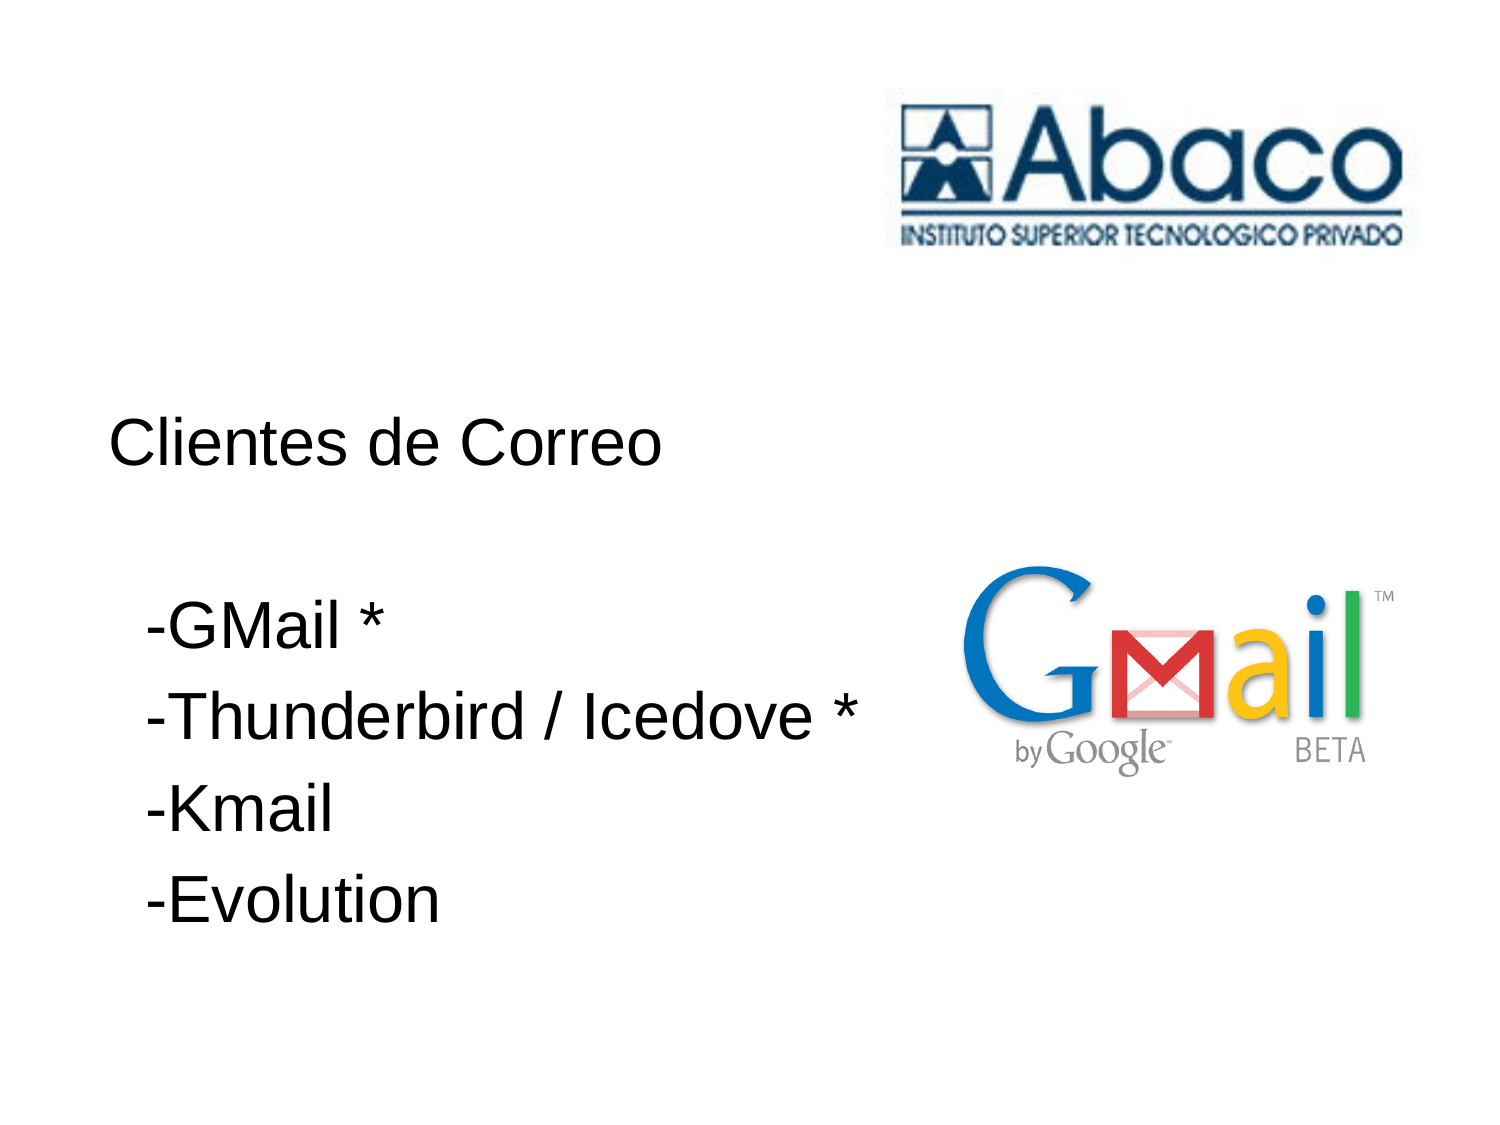

# Clientes de Correo
 -GMail *
 -Thunderbird / Icedove *
 -Kmail
 -Evolution